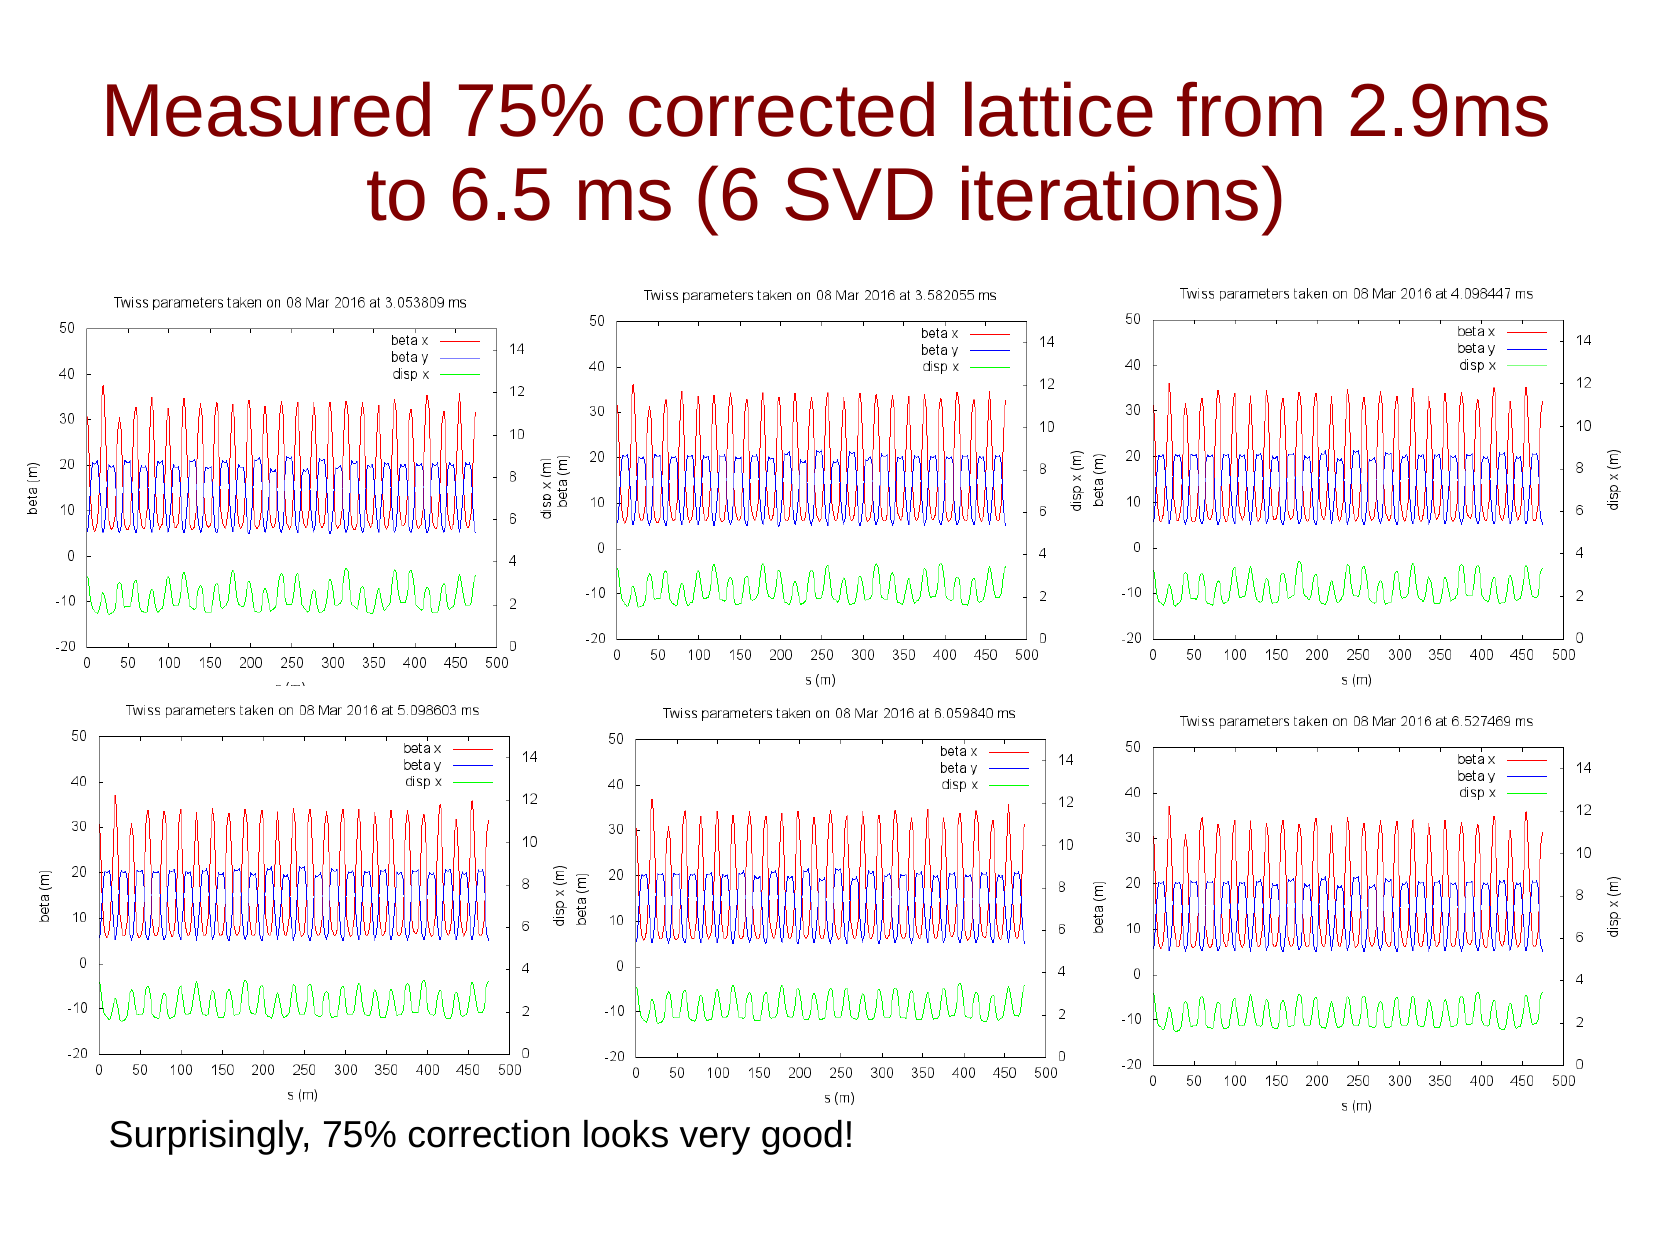

# Measured 75% corrected lattice from 2.9ms to 6.5 ms (6 SVD iterations)
Surprisingly, 75% correction looks very good!